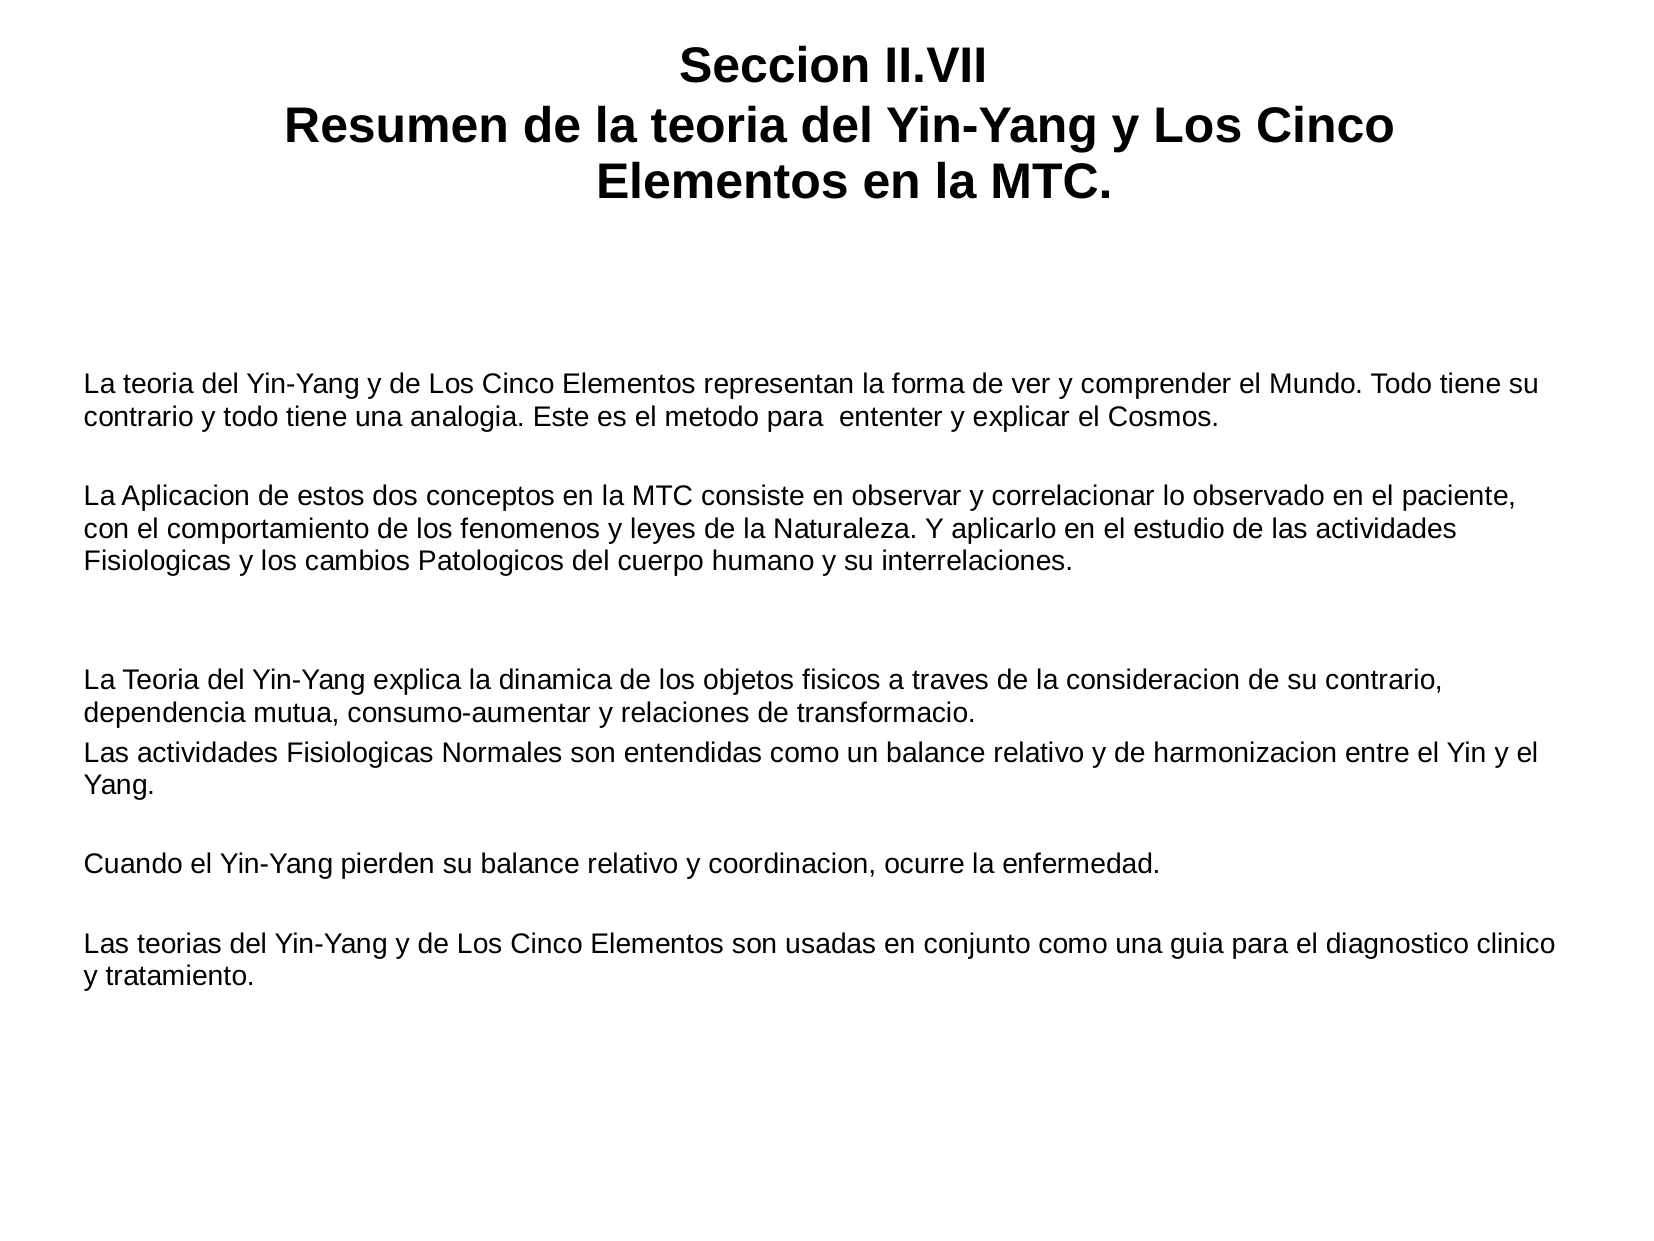

# Seccion II.VII Resumen de la teoria del Yin-Yang y Los Cinco Elementos en la MTC.